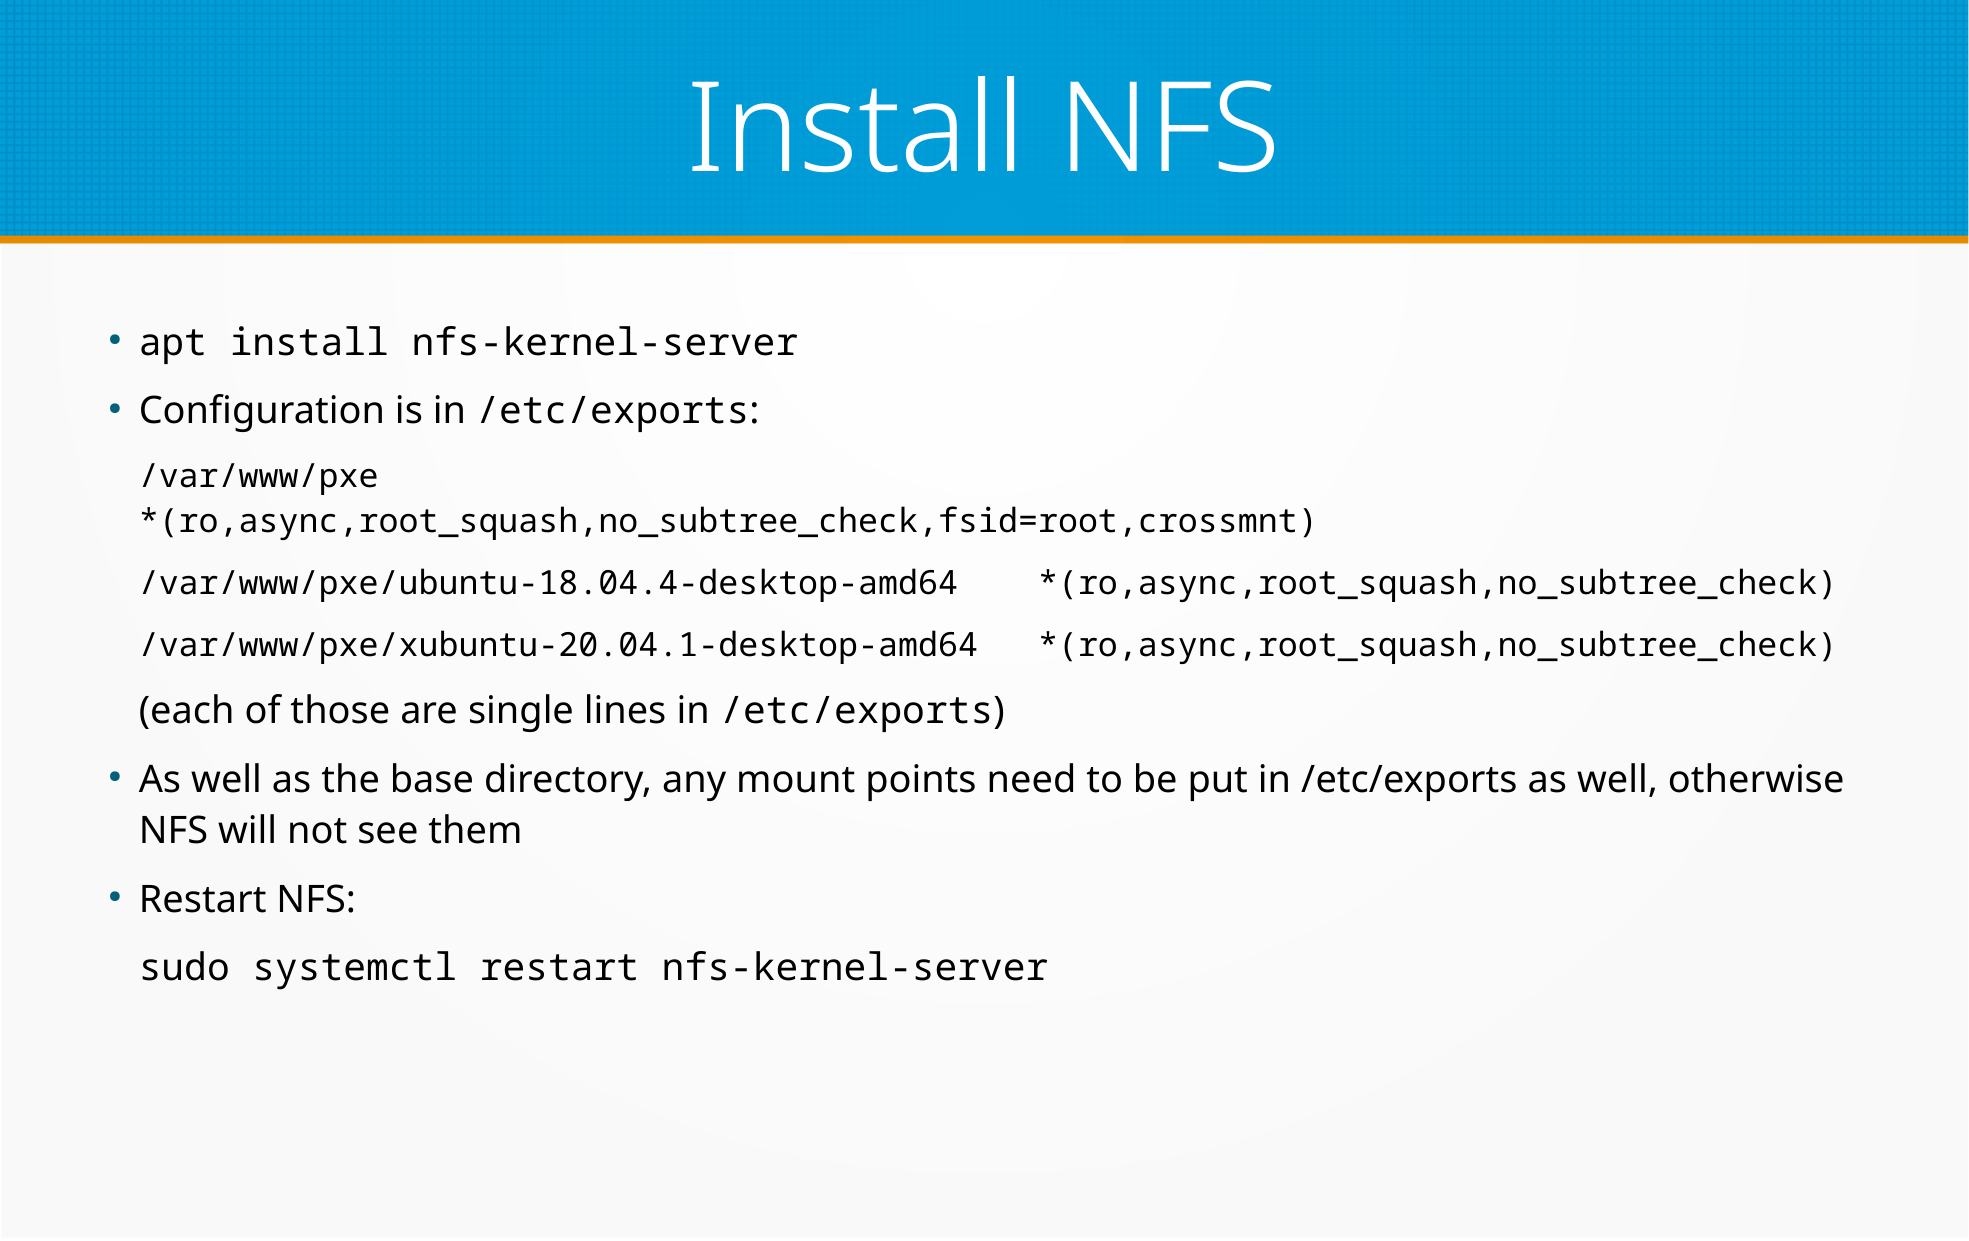

# Install NFS
apt install nfs-kernel-server
Configuration is in /etc/exports:
/var/www/pxe *(ro,async,root_squash,no_subtree_check,fsid=root,crossmnt)
/var/www/pxe/ubuntu-18.04.4-desktop-amd64 *(ro,async,root_squash,no_subtree_check)
/var/www/pxe/xubuntu-20.04.1-desktop-amd64 *(ro,async,root_squash,no_subtree_check)
(each of those are single lines in /etc/exports)
As well as the base directory, any mount points need to be put in /etc/exports as well, otherwise NFS will not see them
Restart NFS:
sudo systemctl restart nfs-kernel-server